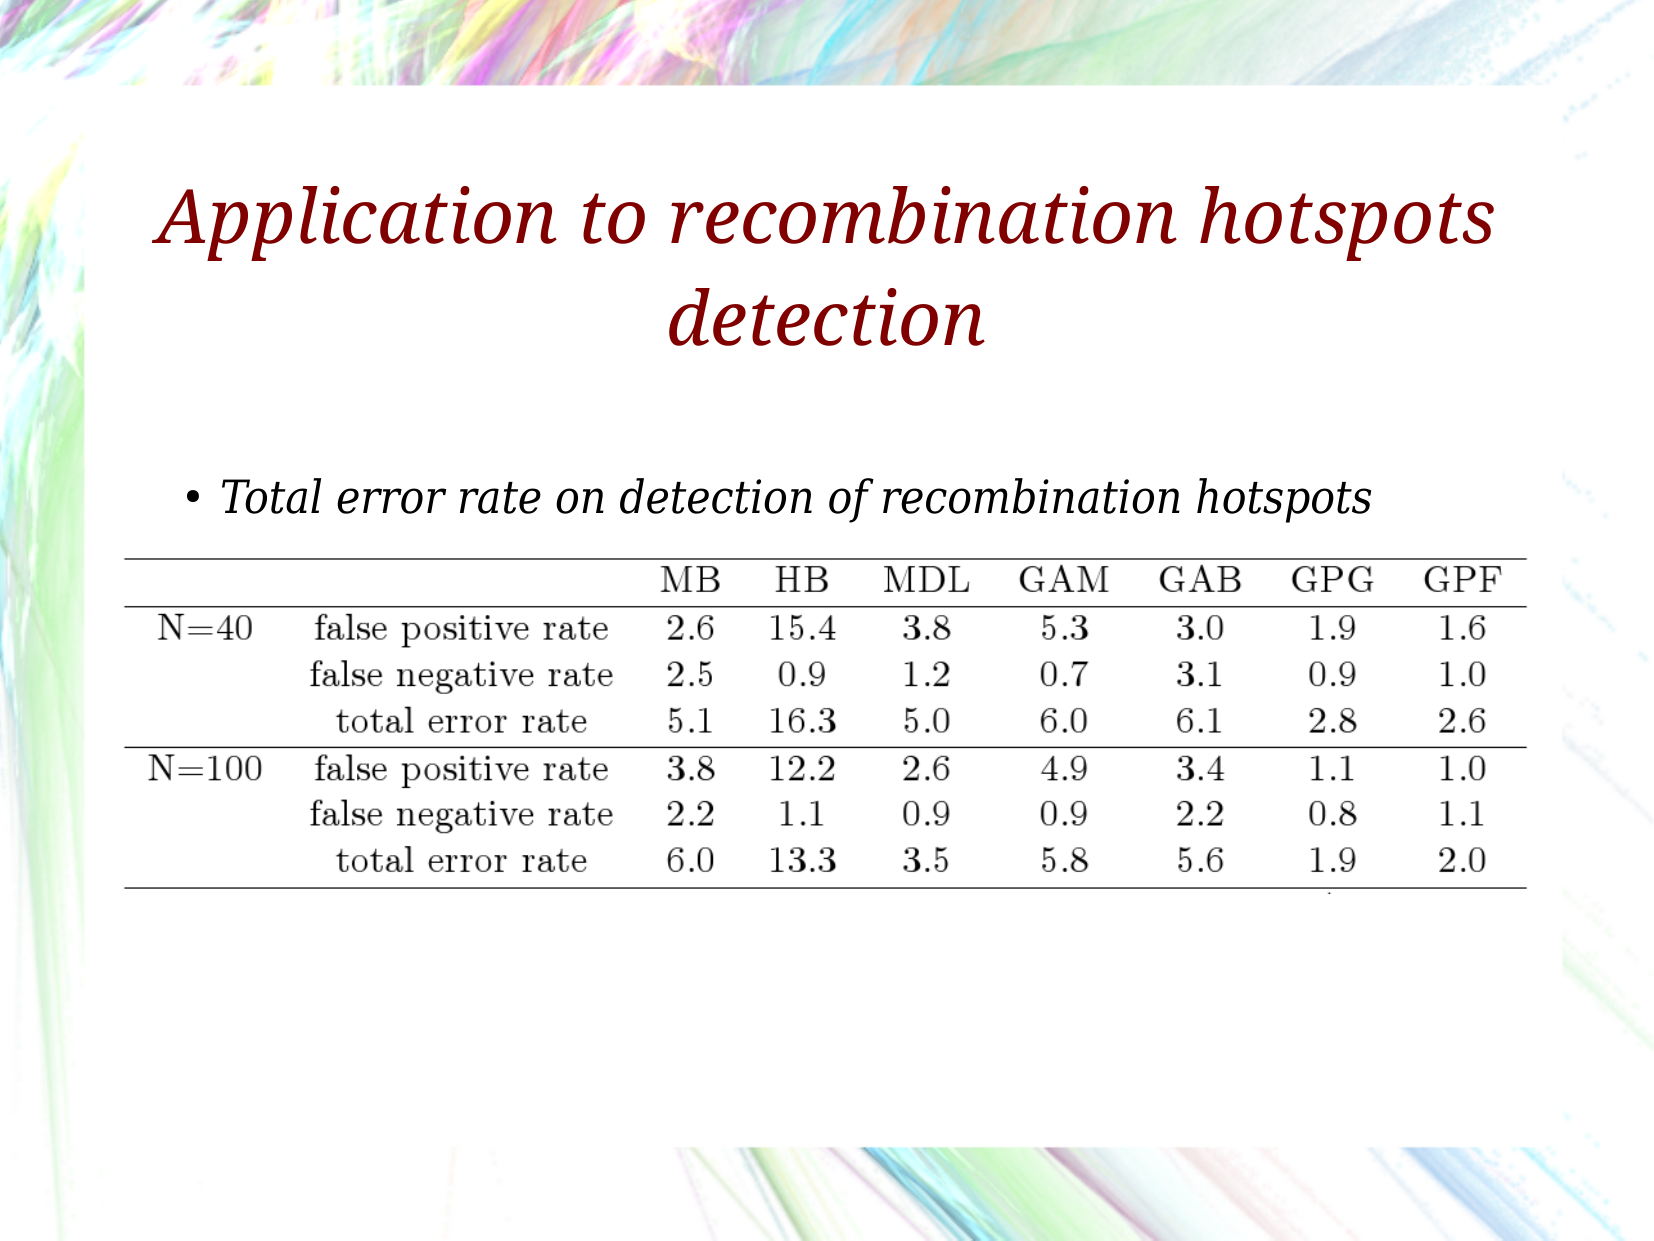

# Application to recombination hotspots detection
Total error rate on detection of recombination hotspots